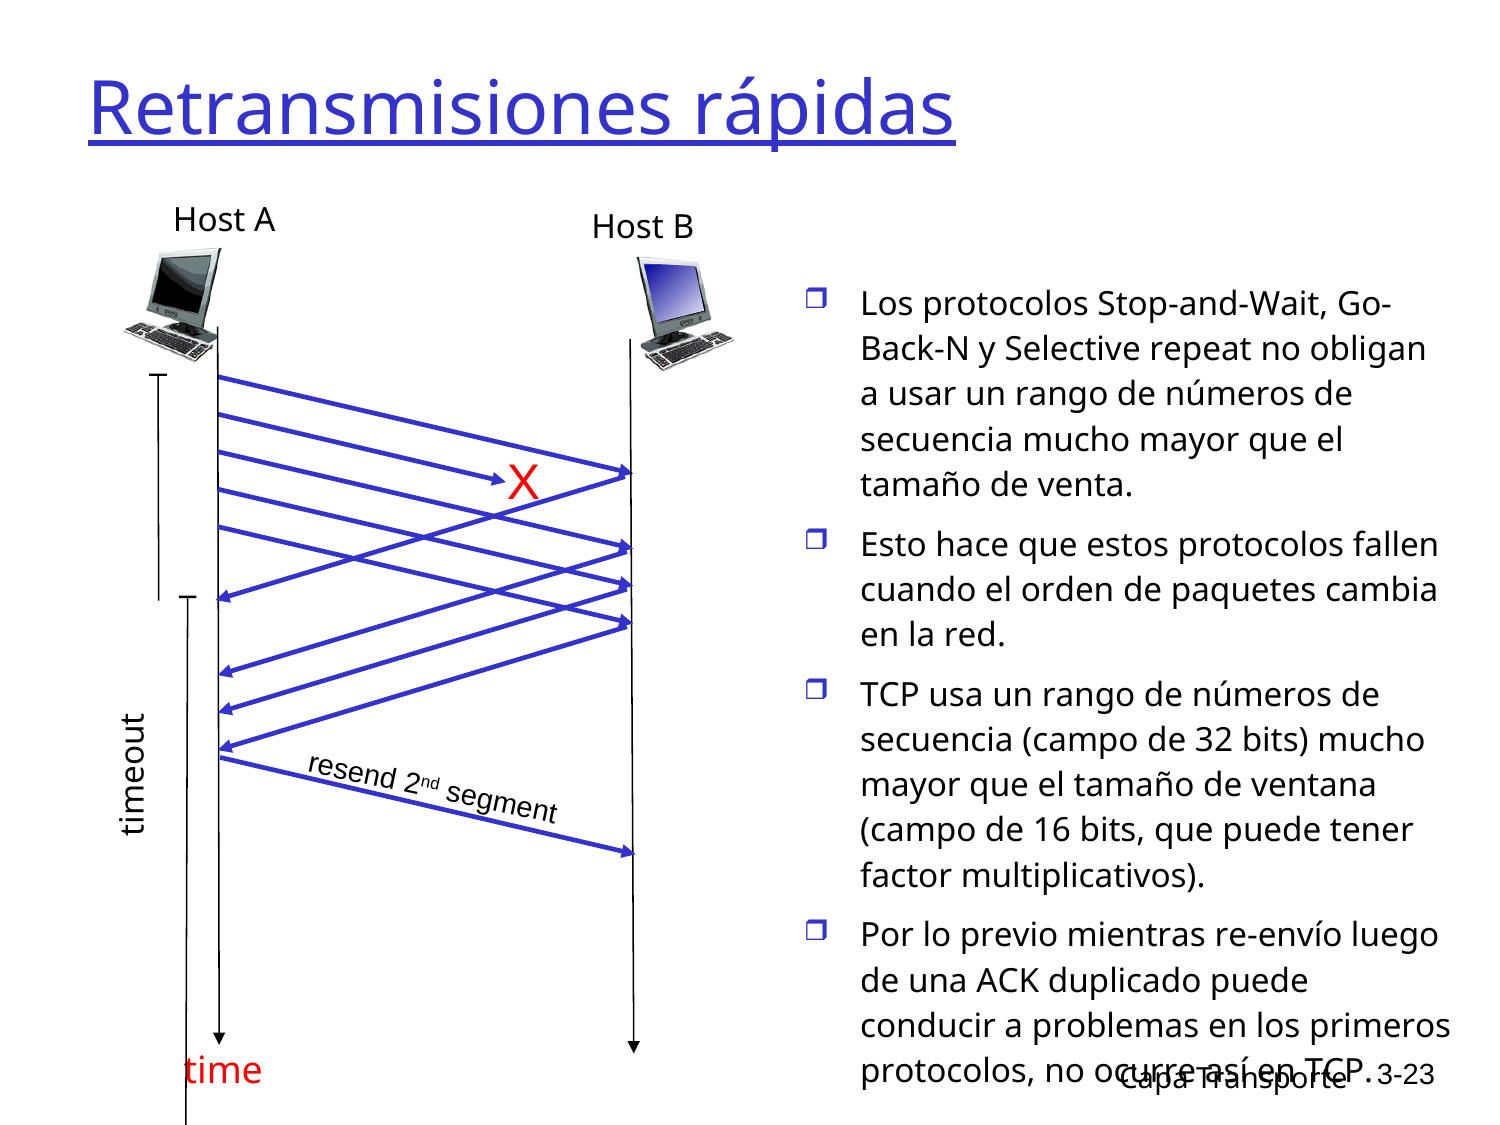

# Retransmisiones rápidas
Host A
Host B
Los protocolos Stop-and-Wait, Go-Back-N y Selective repeat no obligan a usar un rango de números de secuencia mucho mayor que el tamaño de venta.
Esto hace que estos protocolos fallen cuando el orden de paquetes cambia en la red.
TCP usa un rango de números de secuencia (campo de 32 bits) mucho mayor que el tamaño de ventana (campo de 16 bits, que puede tener factor multiplicativos).
Por lo previo mientras re-envío luego de una ACK duplicado puede conducir a problemas en los primeros protocolos, no ocurre así en TCP.
X
timeout
resend 2nd segment
time
23